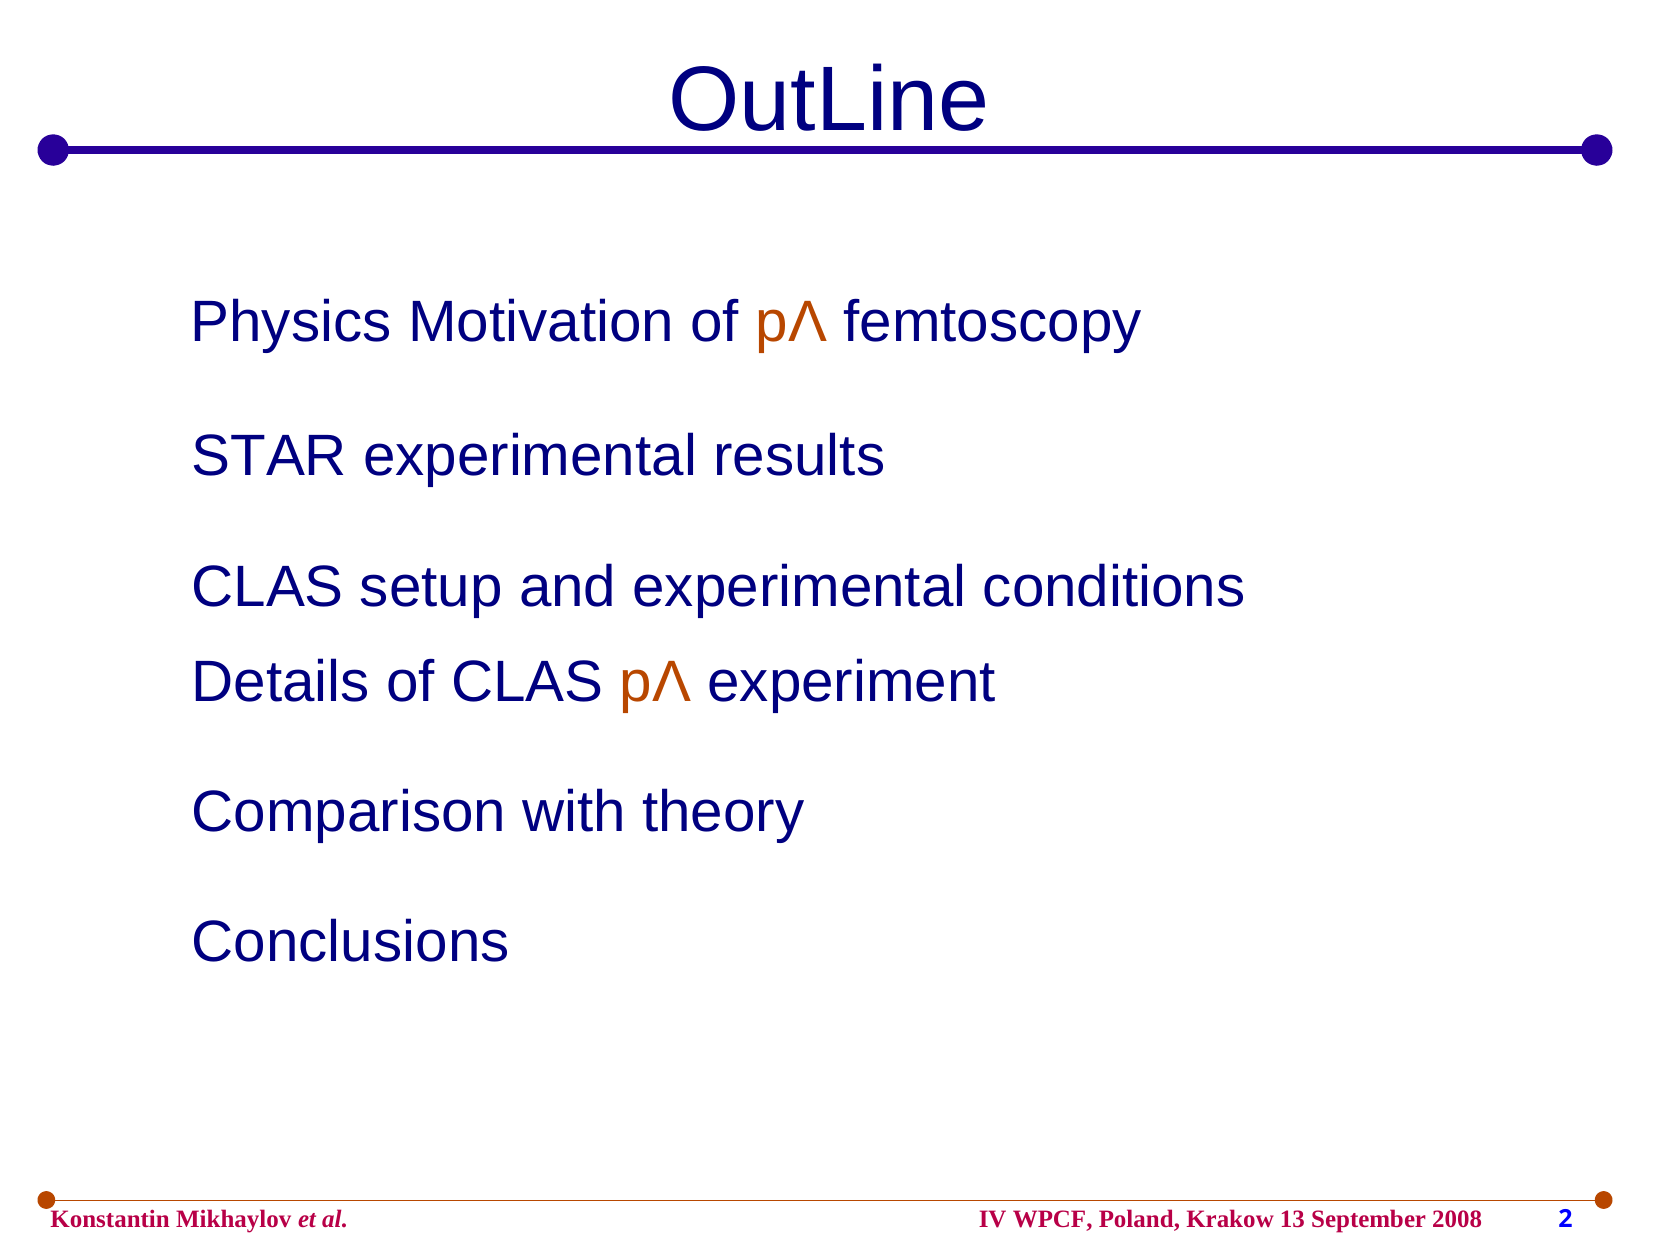

# OutLine
 Physics Motivation of pΛ femtoscopy
 STAR experimental results
 CLAS setup and experimental conditions
 Details of CLAS pΛ experiment
 Comparison with theory
 Conclusions
Konstantin Mikhaylov et al. IV WPCF, Poland, Krakow 13 September 2008